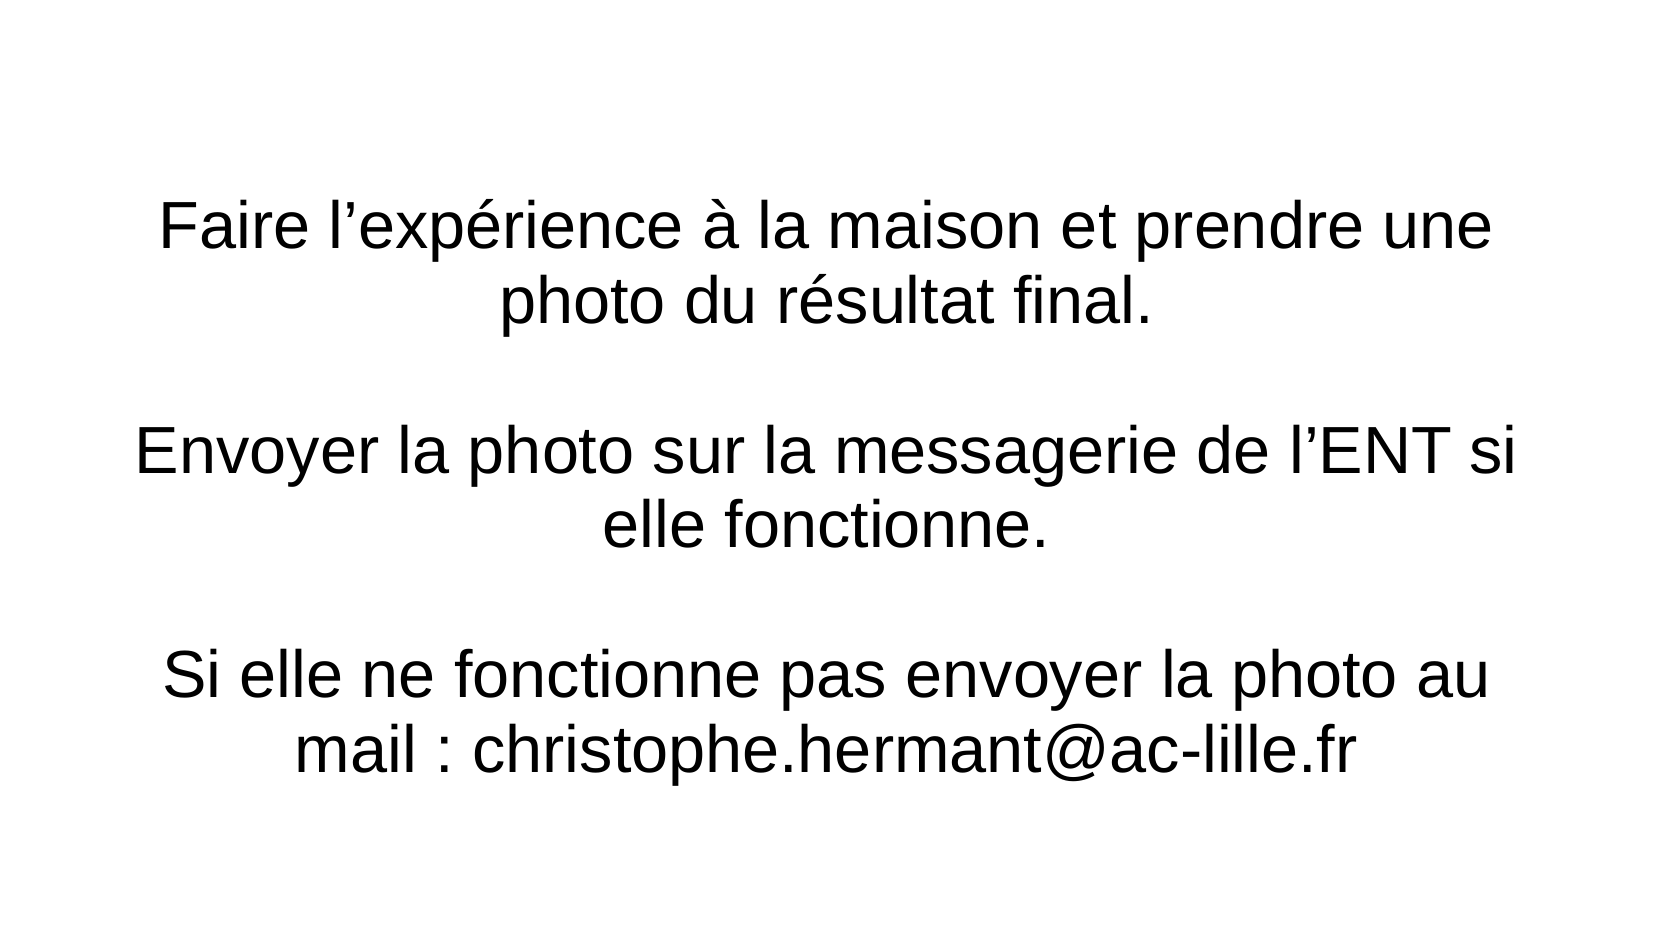

# Faire l’expérience à la maison et prendre une photo du résultat final.
Envoyer la photo sur la messagerie de l’ENT si elle fonctionne.
Si elle ne fonctionne pas envoyer la photo au mail : christophe.hermant@ac-lille.fr